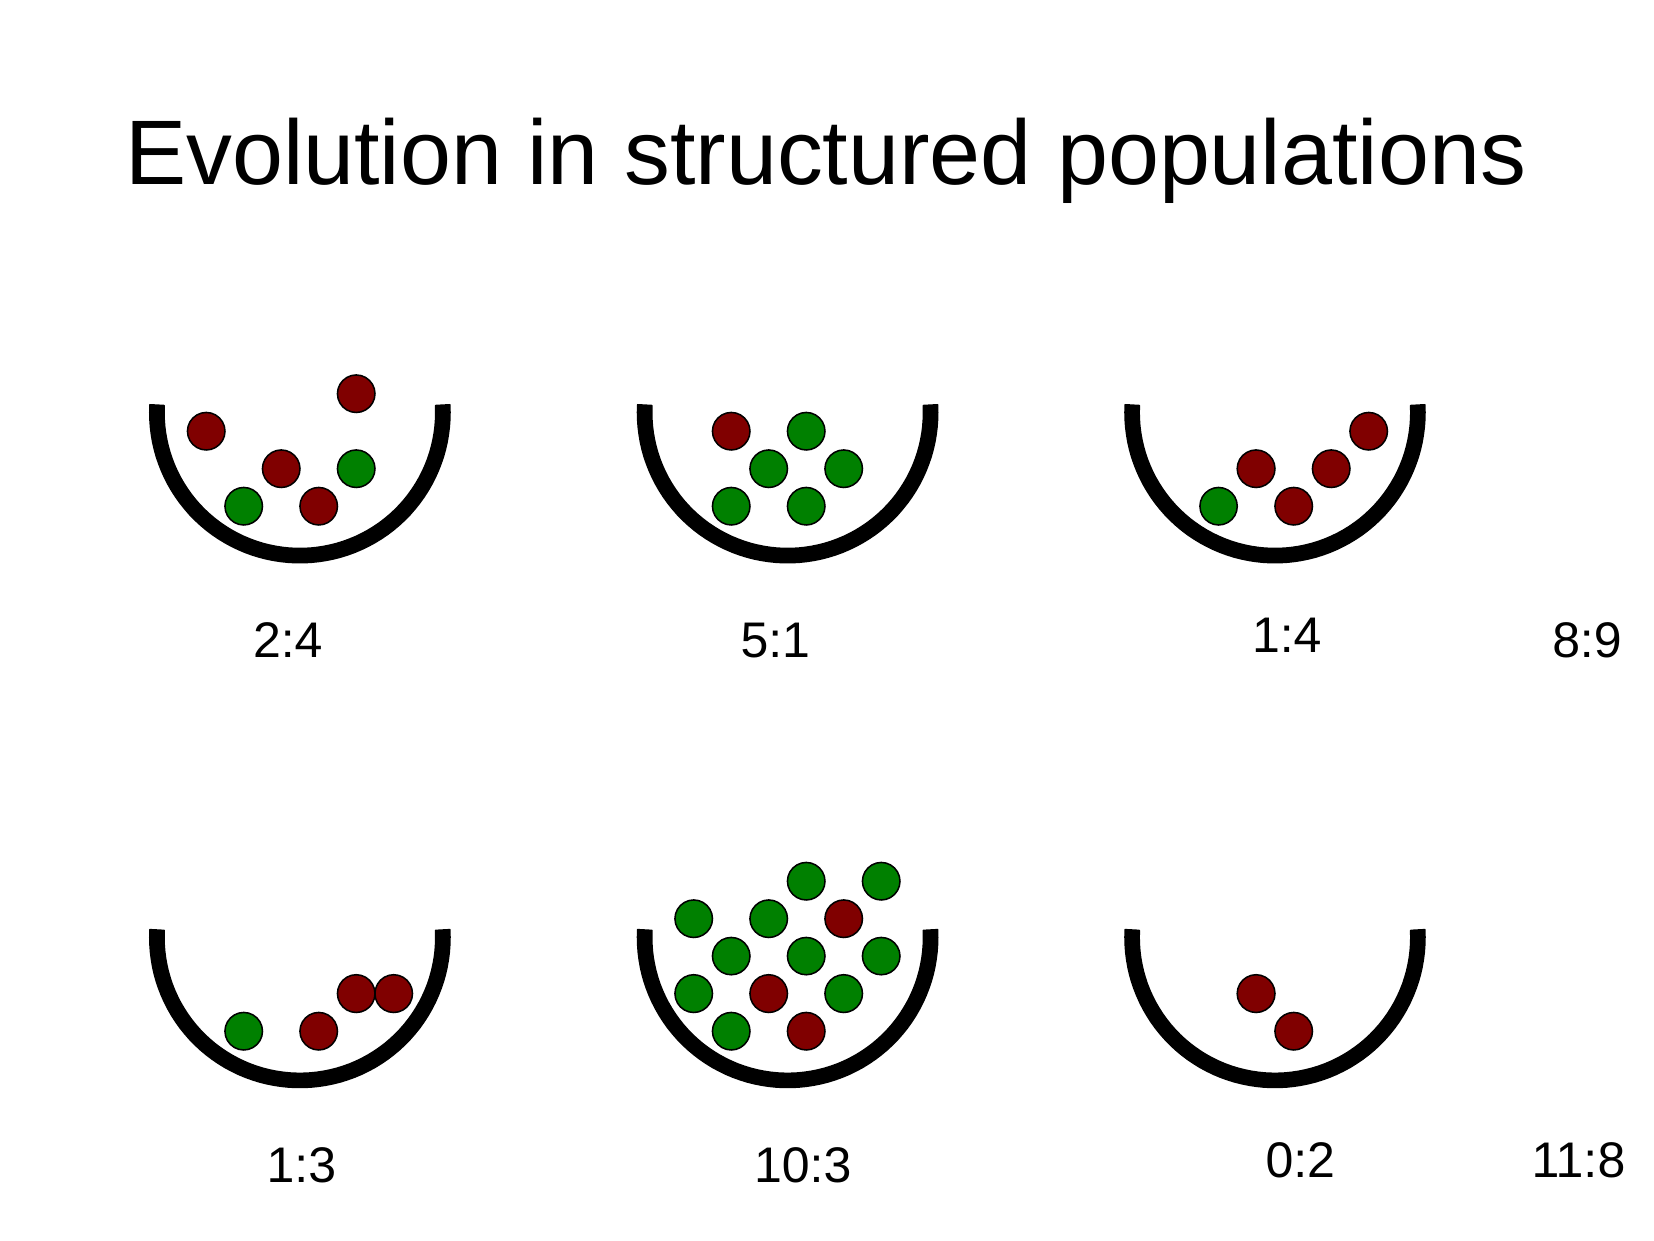

Evolution in structured populations
1:4
2:4
5:1
8:9
0:2
11:8
1:3
10:3